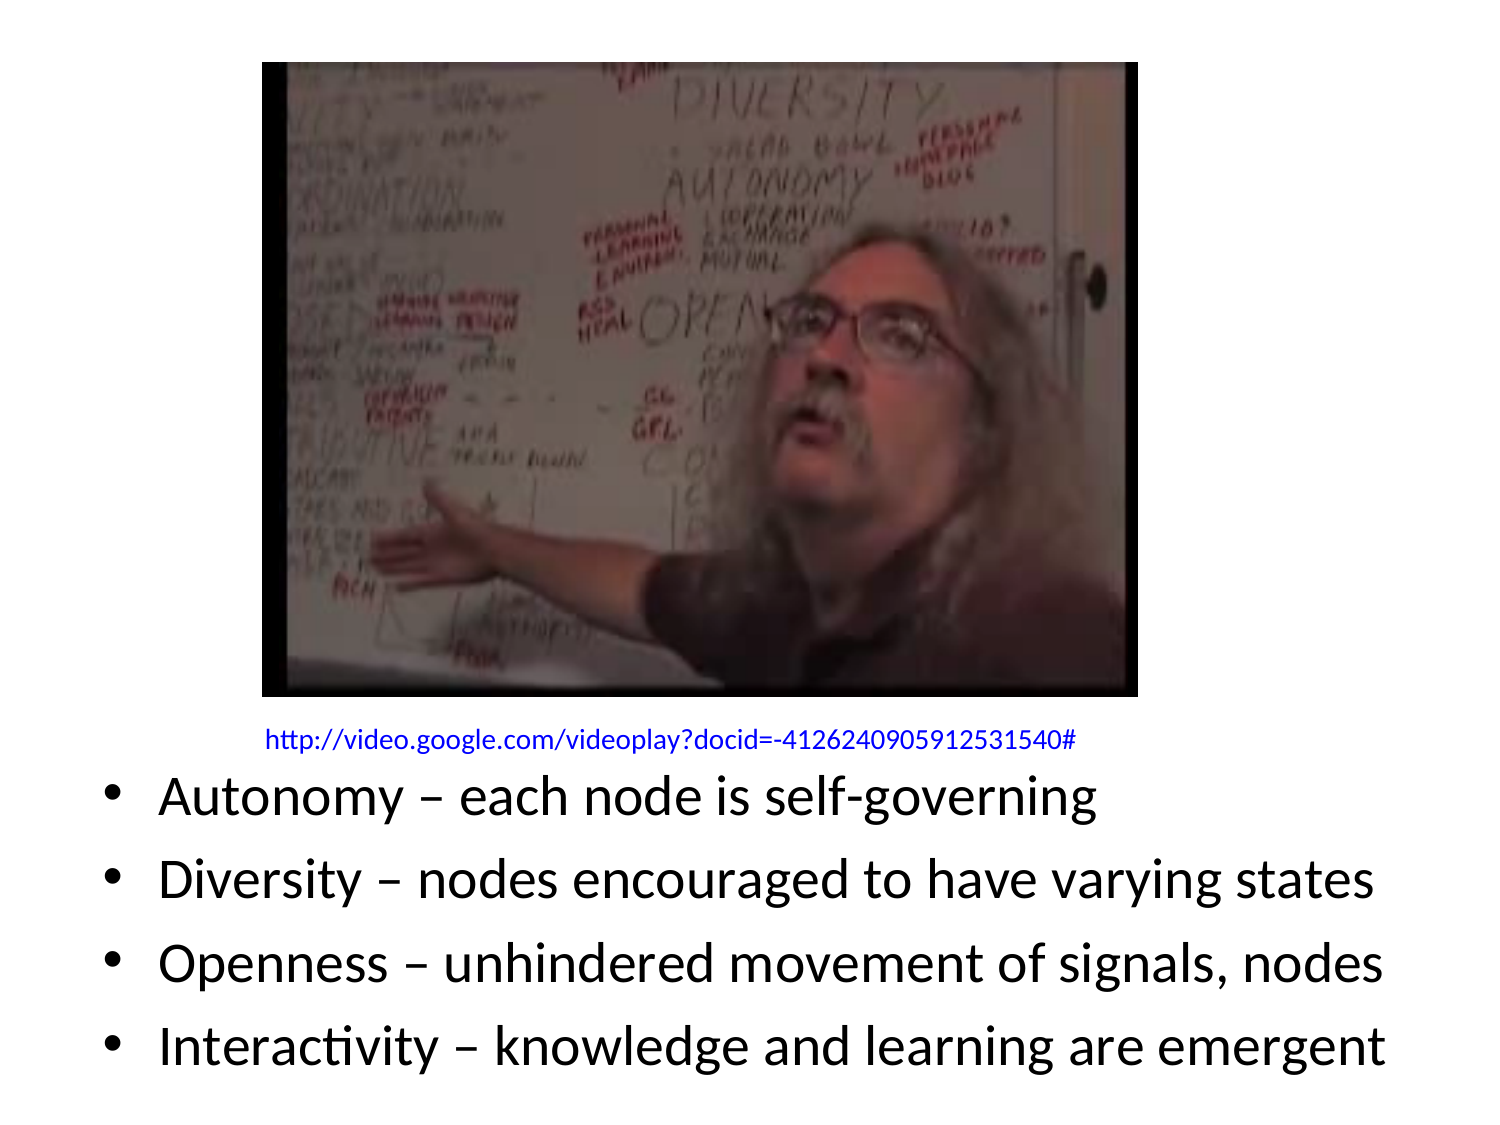

http://video.google.com/videoplay?docid=-4126240905912531540#
# Autonomy – each node is self-governing
Diversity – nodes encouraged to have varying states
Openness – unhindered movement of signals, nodes
Interactivity – knowledge and learning are emergent